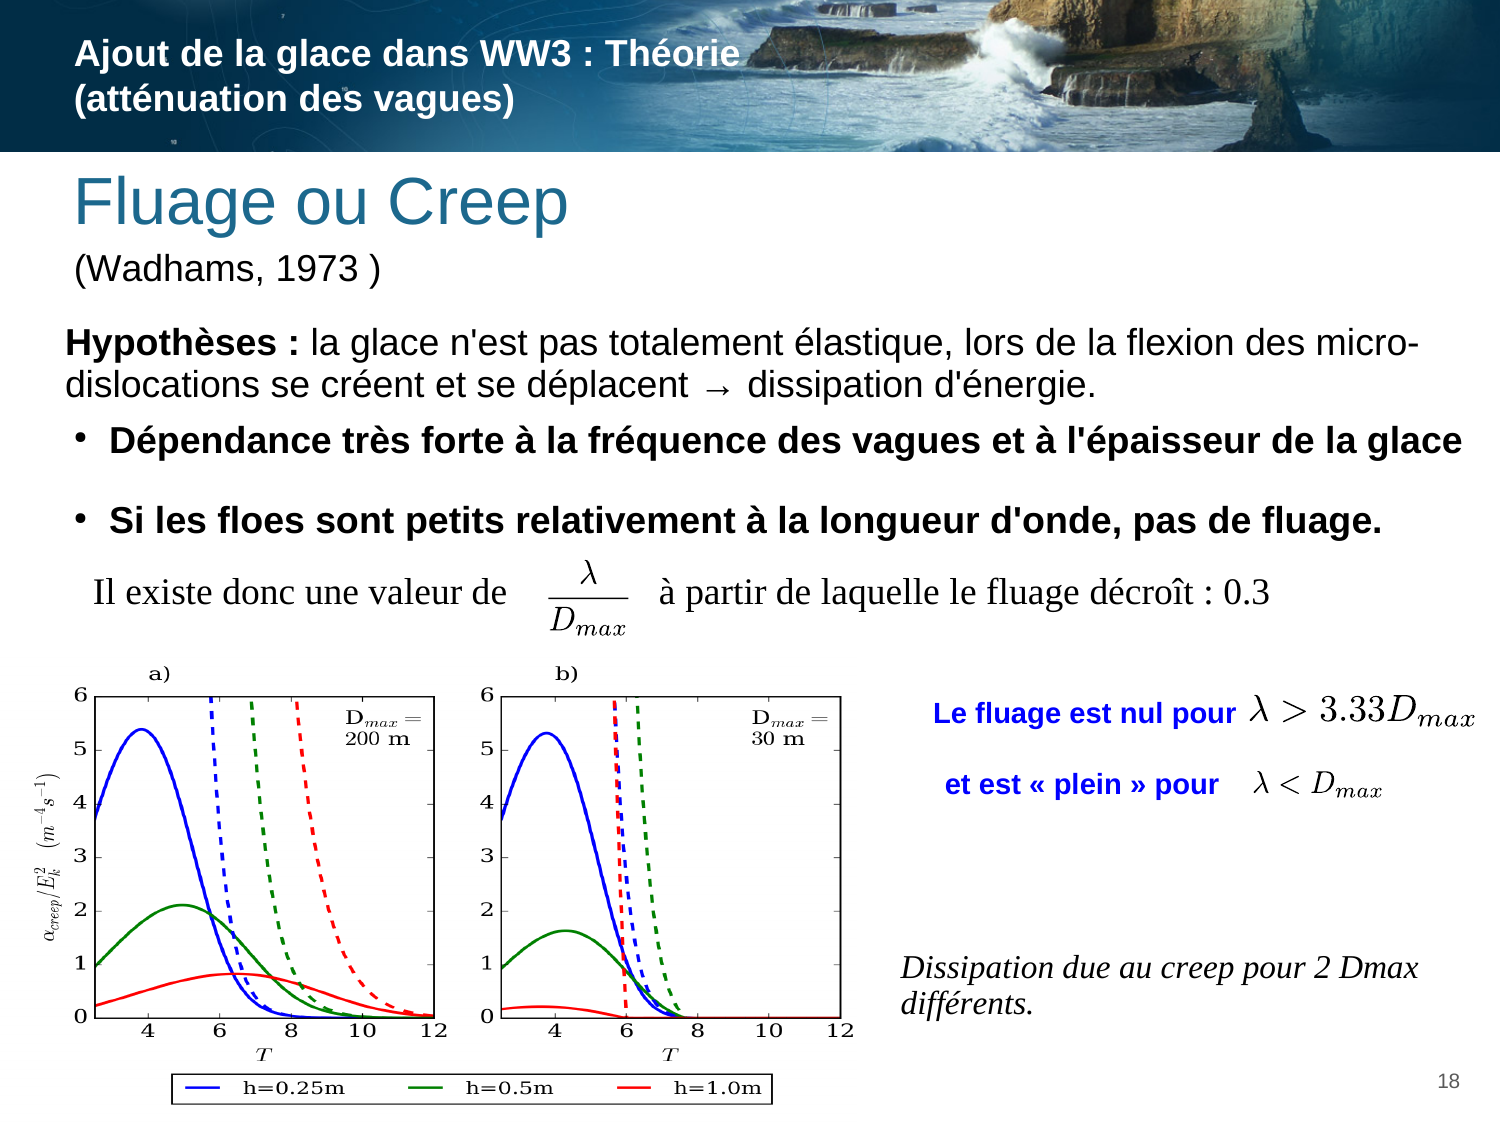

# Ajout de la glace dans WW3 : Théorie (atténuation des vagues)
Fluage ou Creep
(Wadhams, 1973 )
Hypothèses : la glace n'est pas totalement élastique, lors de la flexion des micro-dislocations se créent et se déplacent → dissipation d'énergie.
Dépendance très forte à la fréquence des vagues et à l'épaisseur de la glace
Si les floes sont petits relativement à la longueur d'onde, pas de fluage.
 Il existe donc une valeur de à partir de laquelle le fluage décroît : 0.3
Le fluage est nul pour
et est « plein » pour
Dissipation due au creep pour 2 Dmax différents.
18